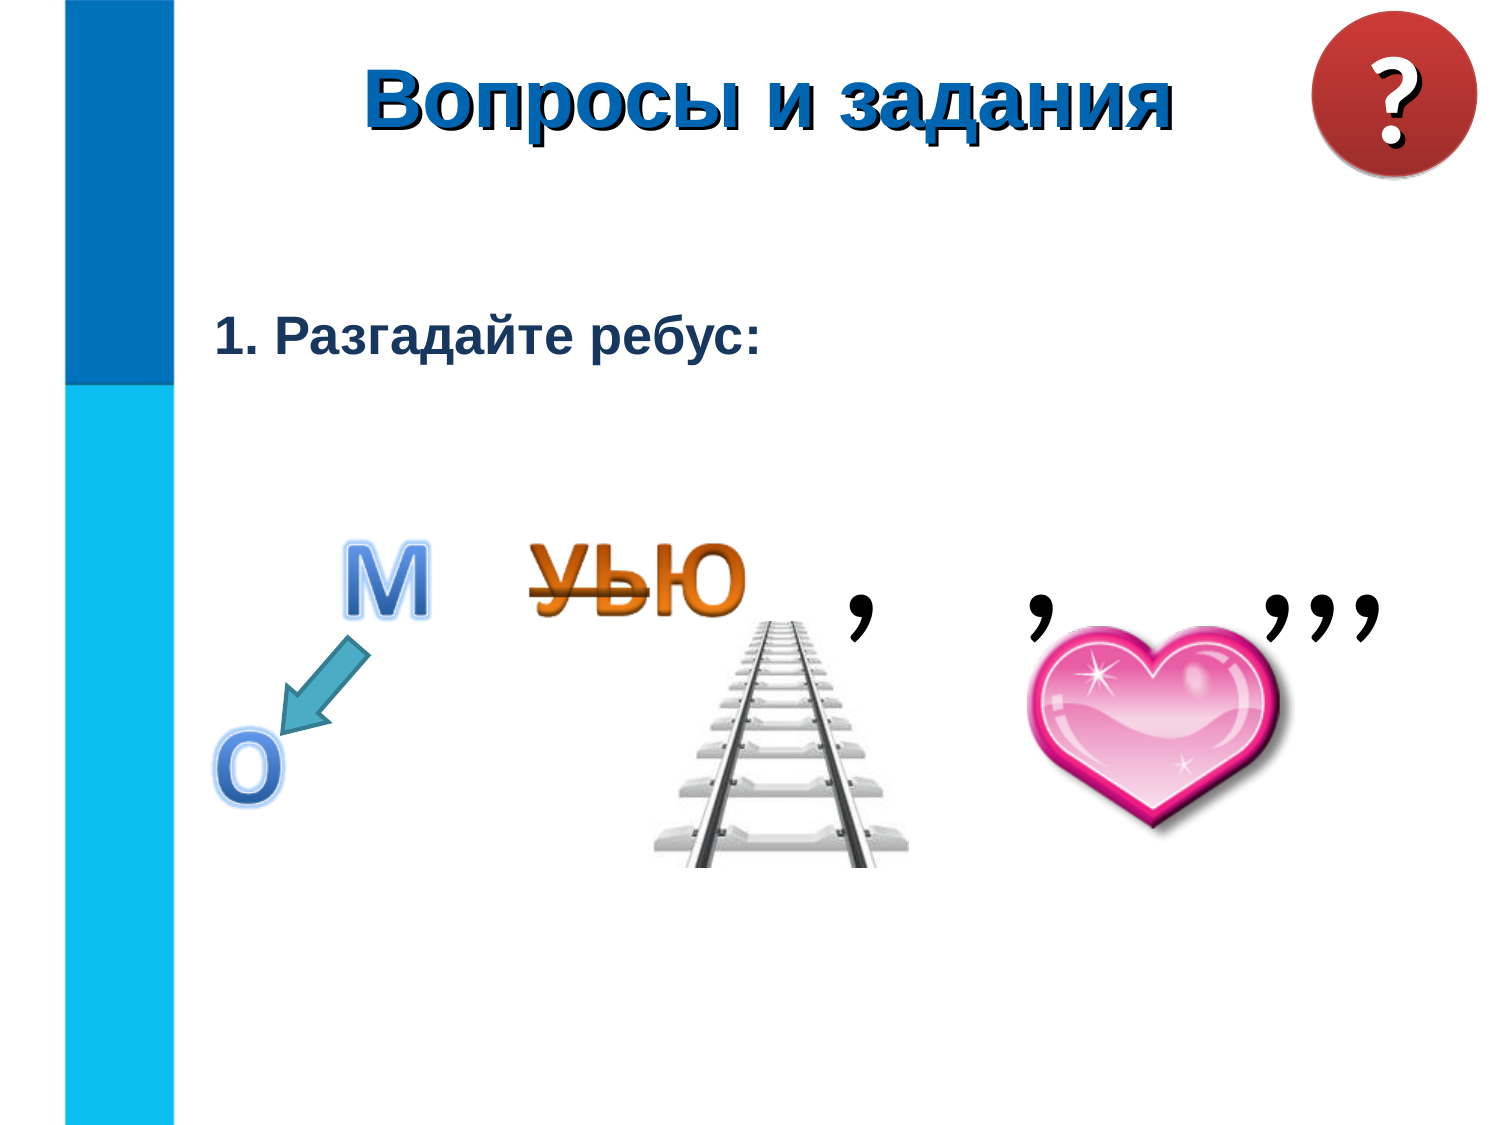

# Вопросы и задания
?
1. Разгадайте ребус:
,
,
,
,
,